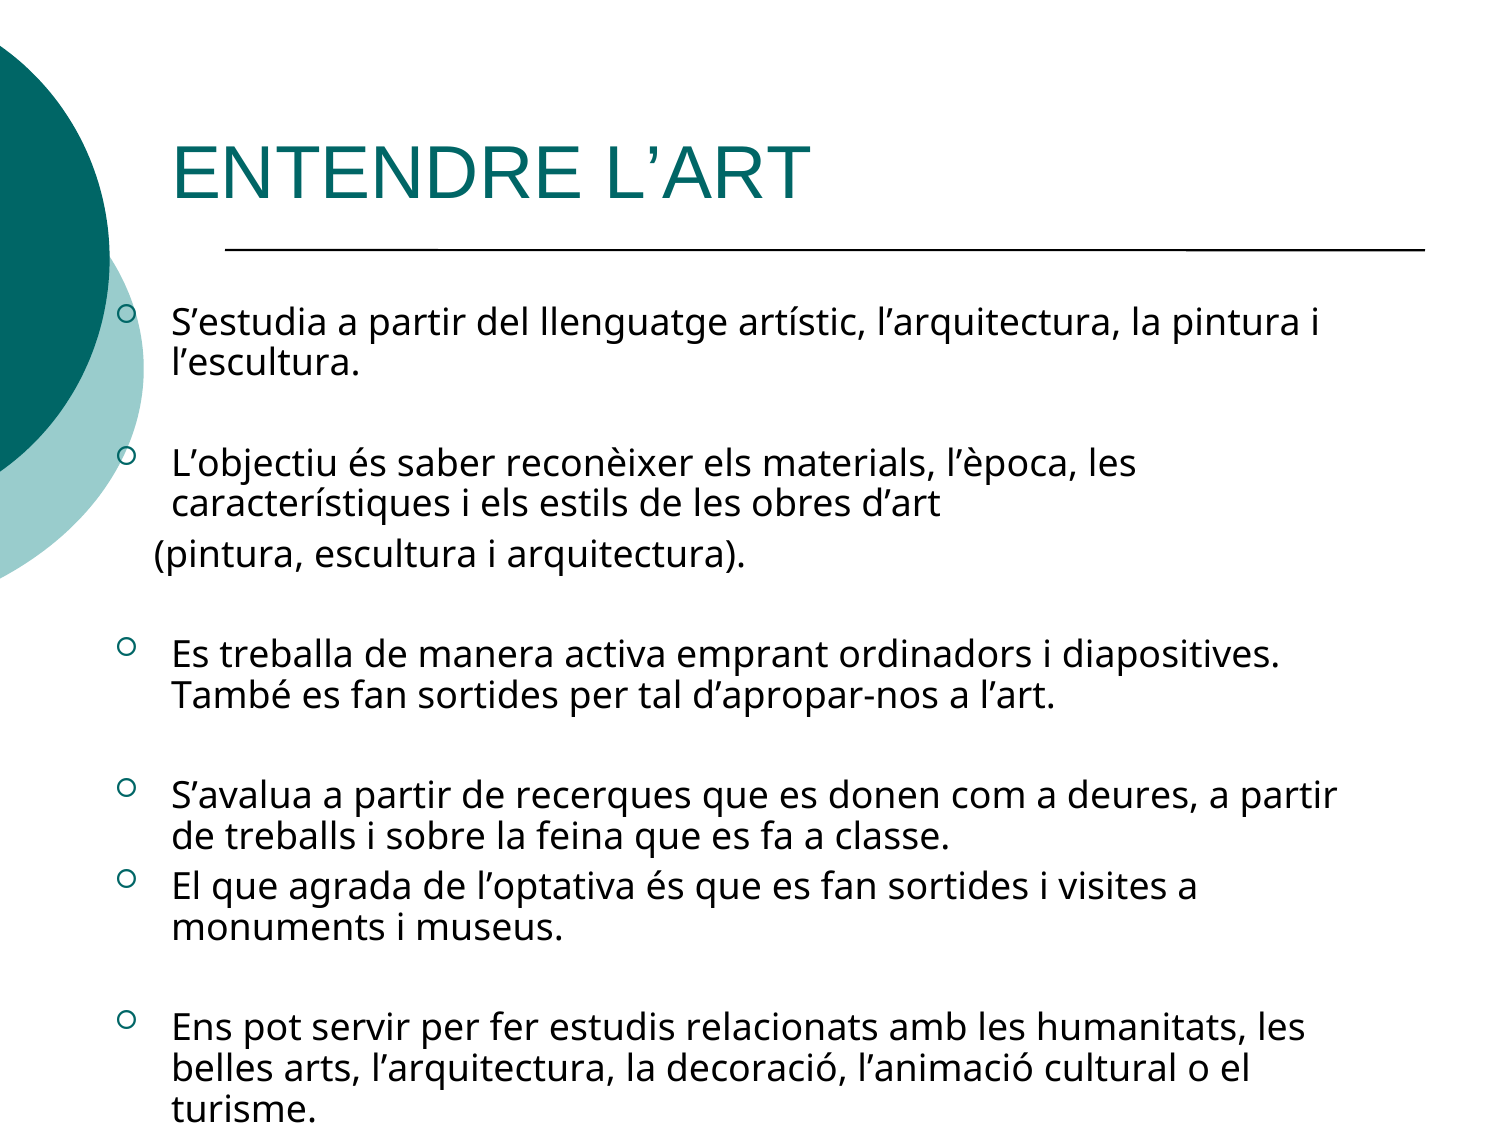

# ENTENDRE L’ART
S’estudia a partir del llenguatge artístic, l’arquitectura, la pintura i l’escultura.
L’objectiu és saber reconèixer els materials, l’època, les característiques i els estils de les obres d’art
 (pintura, escultura i arquitectura).
Es treballa de manera activa emprant ordinadors i diapositives. També es fan sortides per tal d’apropar-nos a l’art.
S’avalua a partir de recerques que es donen com a deures, a partir de treballs i sobre la feina que es fa a classe.
El que agrada de l’optativa és que es fan sortides i visites a monuments i museus.
Ens pot servir per fer estudis relacionats amb les humanitats, les belles arts, l’arquitectura, la decoració, l’animació cultural o el turisme.